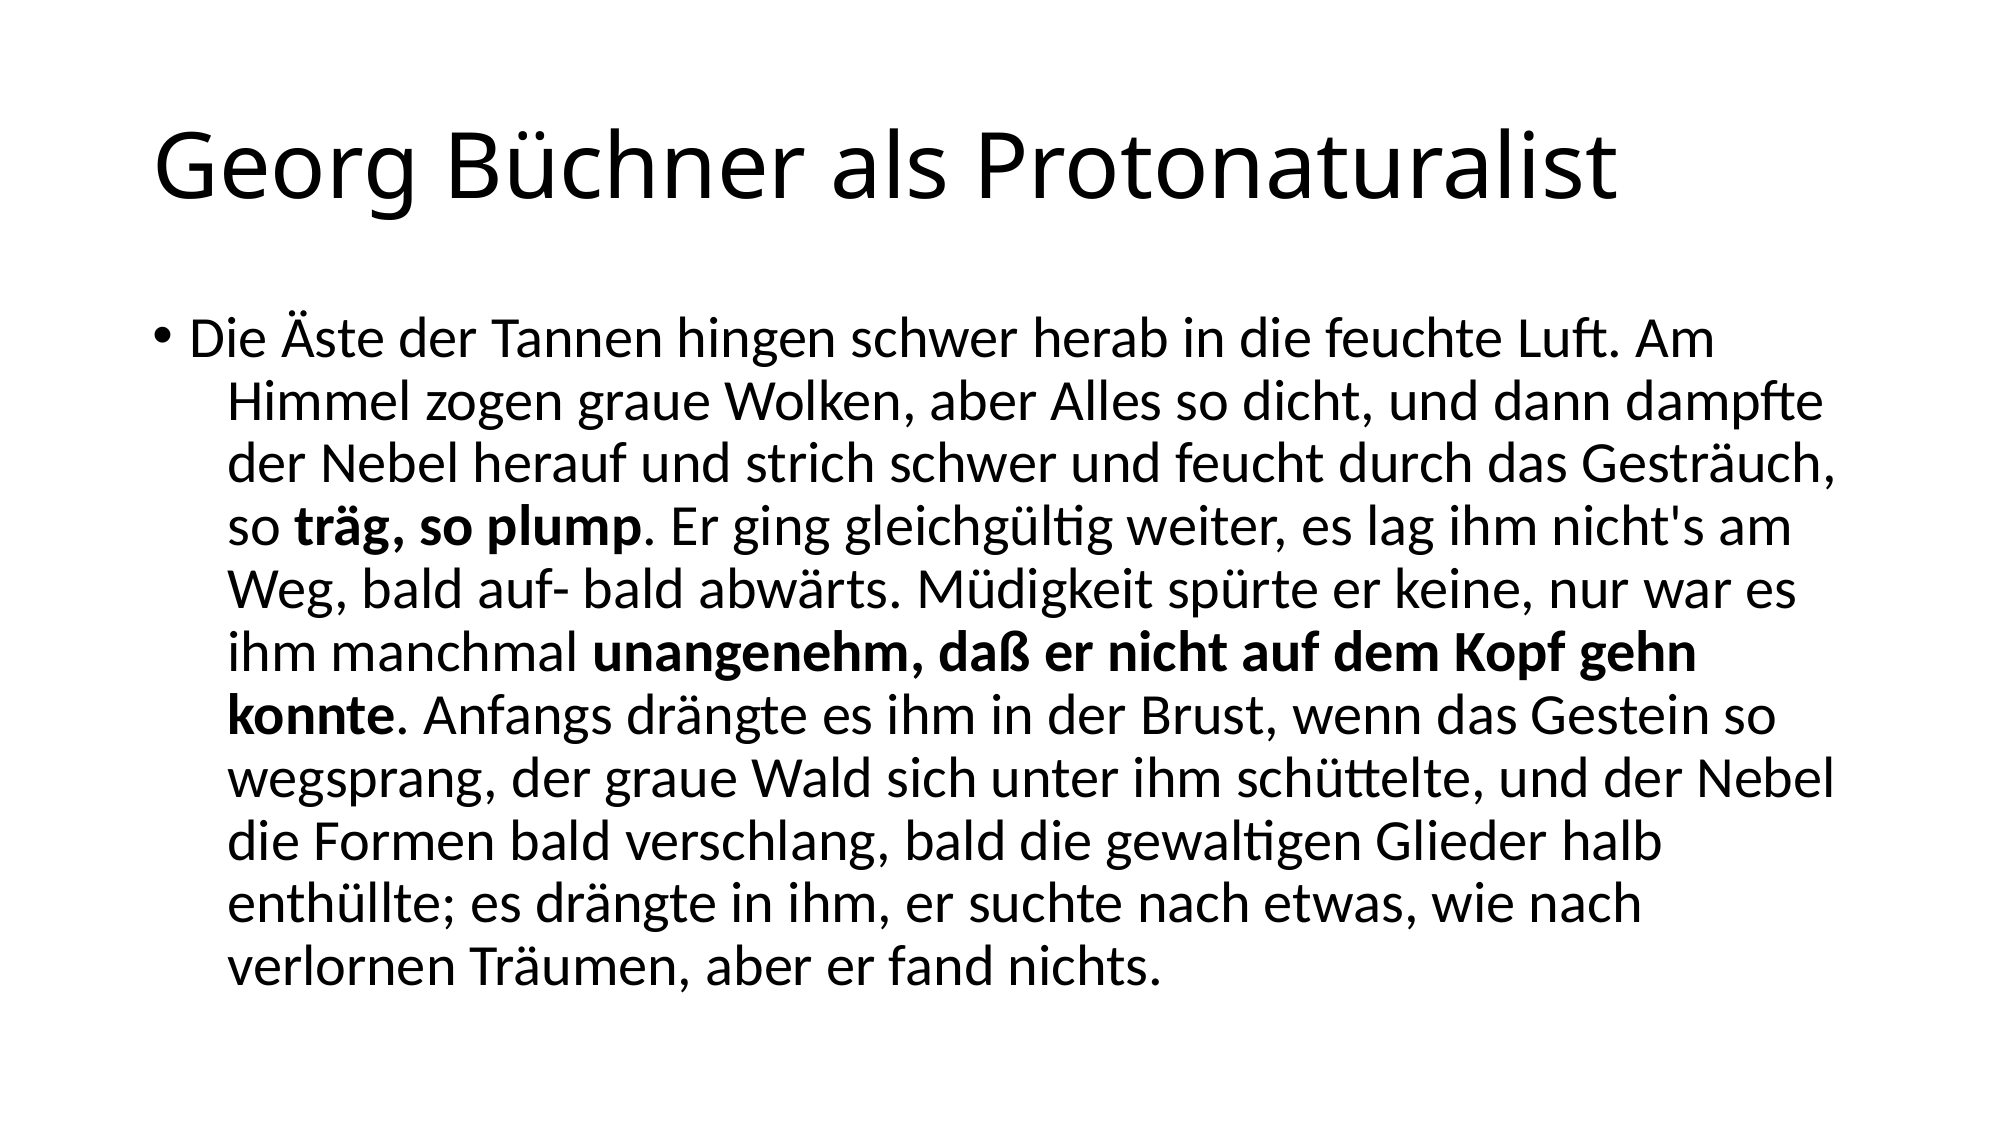

# Georg Büchner als Protonaturalist
Die Äste der Tannen hingen schwer herab in die feuchte Luft. Am Himmel zogen graue Wolken, aber Alles so dicht, und dann dampfte der Nebel herauf und strich schwer und feucht durch das Gesträuch, so träg, so plump. Er ging gleichgültig weiter, es lag ihm nicht's am Weg, bald auf- bald abwärts. Müdigkeit spürte er keine, nur war es ihm manchmal unangenehm, daß er nicht auf dem Kopf gehn konnte. Anfangs drängte es ihm in der Brust, wenn das Gestein so wegsprang, der graue Wald sich unter ihm schüttelte, und der Nebel die Formen bald verschlang, bald die gewaltigen Glieder halb enthüllte; es drängte in ihm, er suchte nach etwas, wie nach verlornen Träumen, aber er fand nichts.